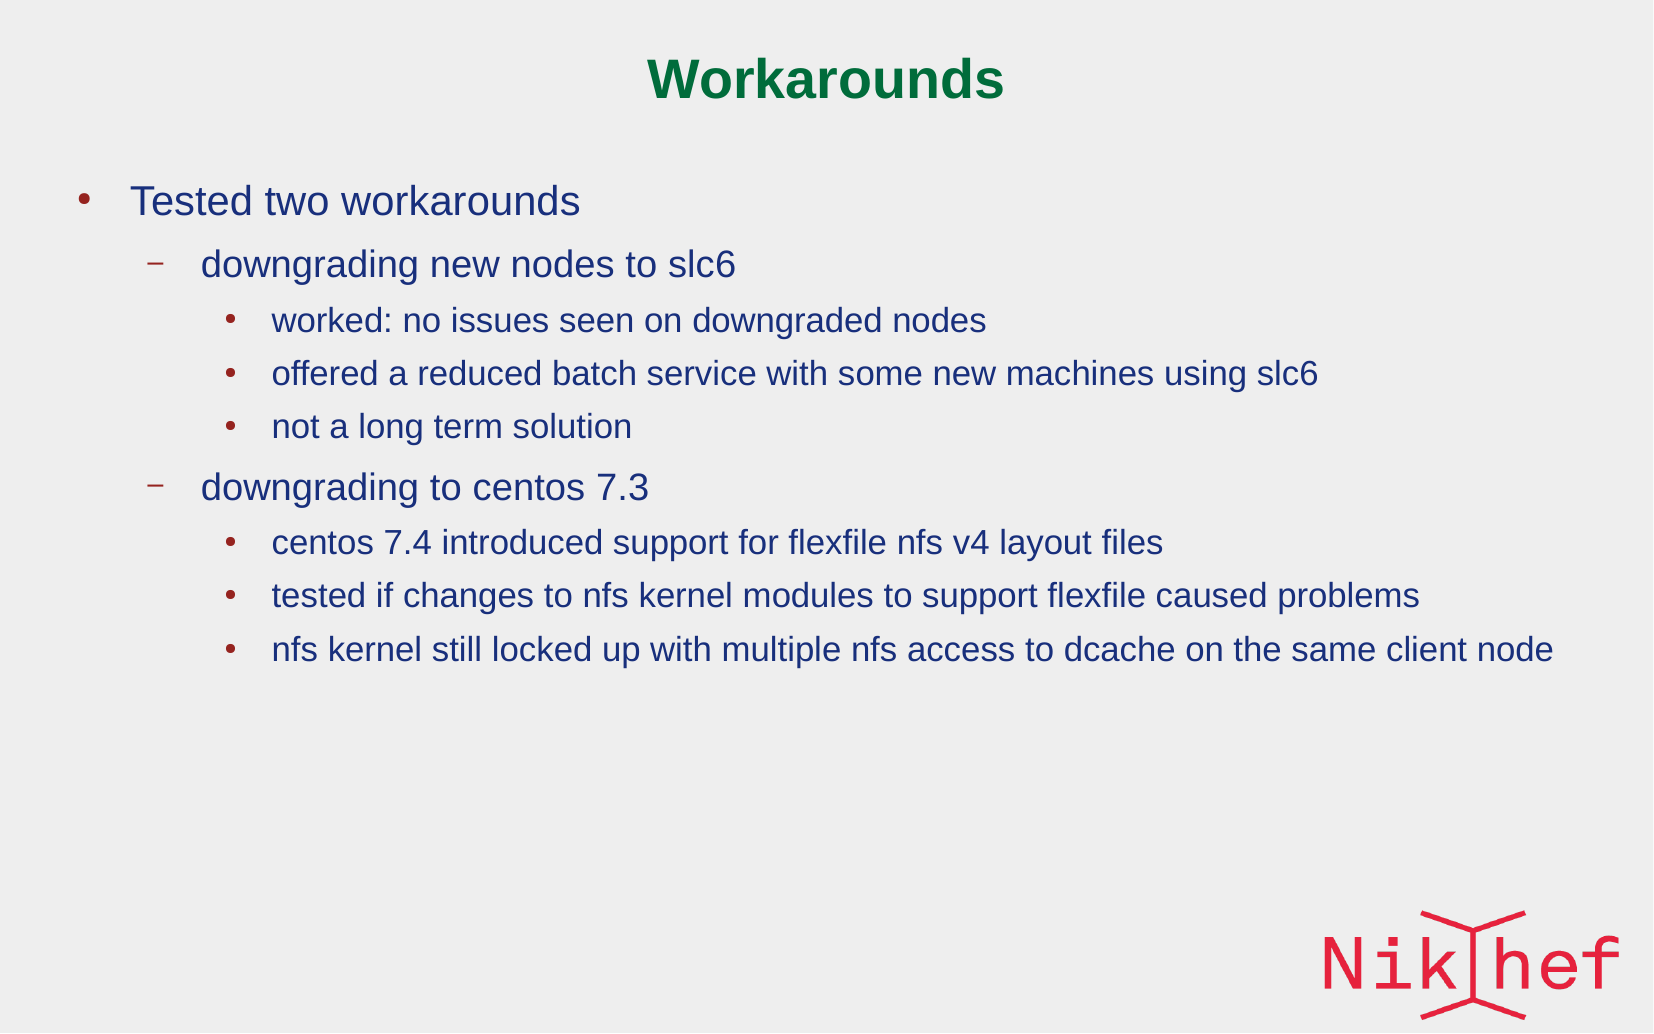

# Workarounds
Tested two workarounds
downgrading new nodes to slc6
worked: no issues seen on downgraded nodes
offered a reduced batch service with some new machines using slc6
not a long term solution
downgrading to centos 7.3
centos 7.4 introduced support for flexfile nfs v4 layout files
tested if changes to nfs kernel modules to support flexfile caused problems
nfs kernel still locked up with multiple nfs access to dcache on the same client node